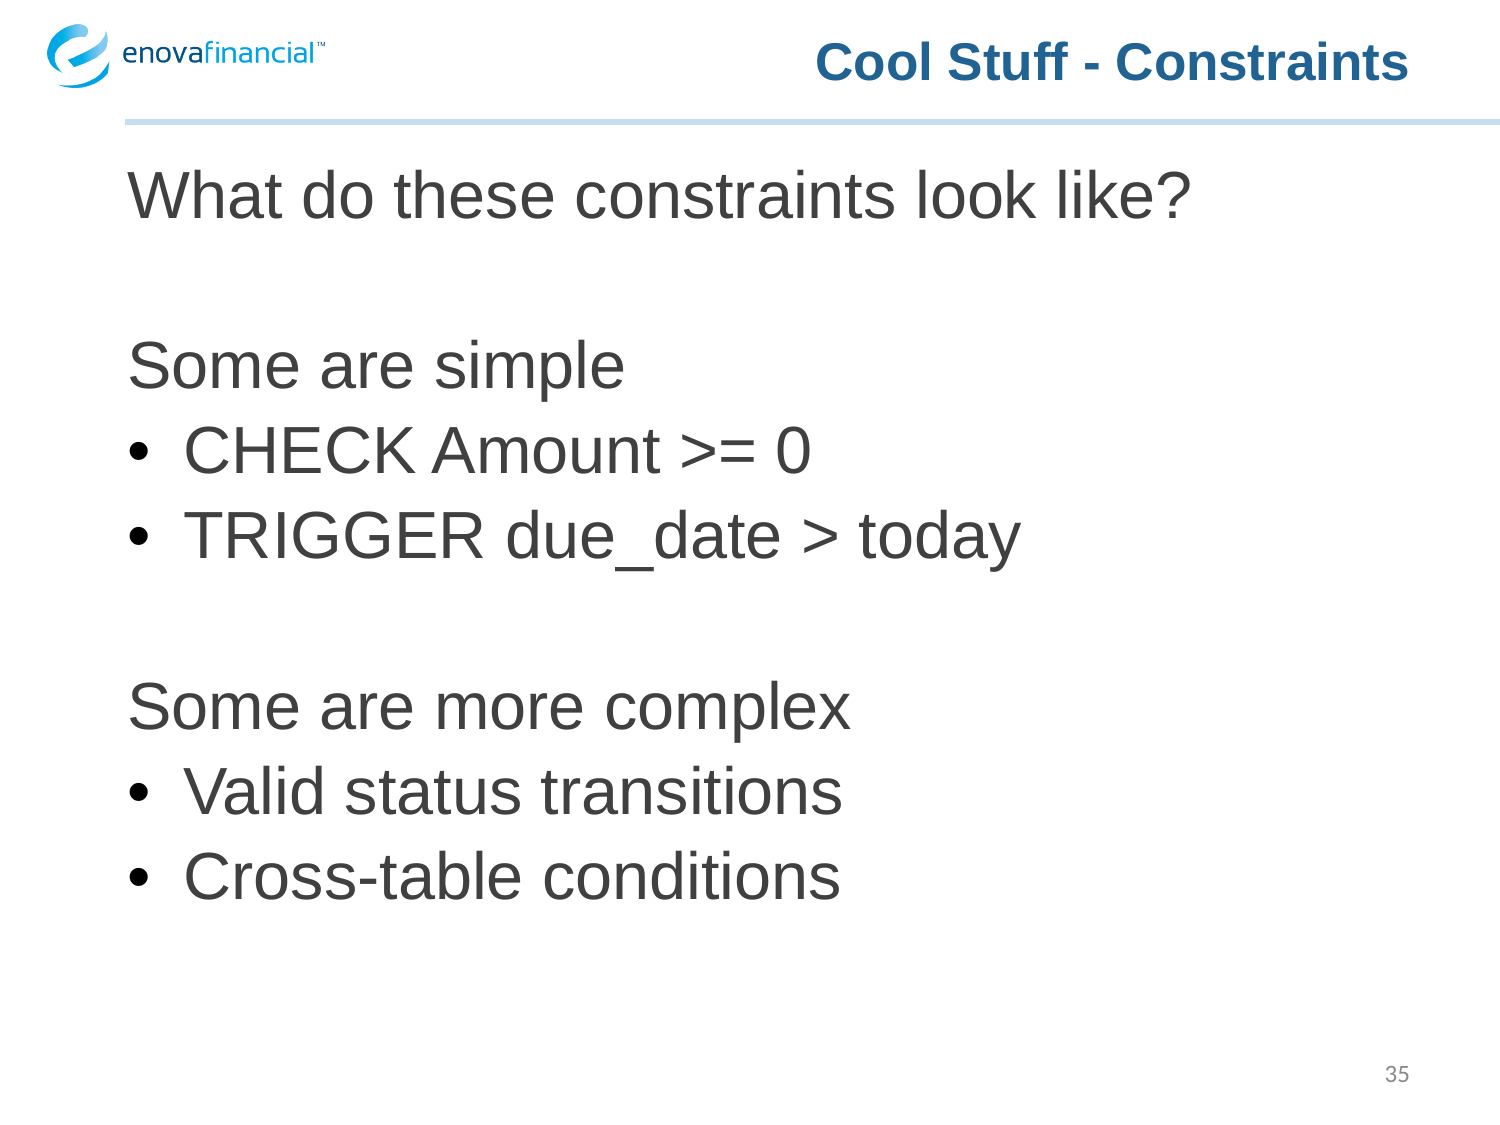

Cool Stuff - Constraints
# What do these constraints look like?
Some are simple
CHECK Amount >= 0
TRIGGER due_date > today
Some are more complex
Valid status transitions
Cross-table conditions